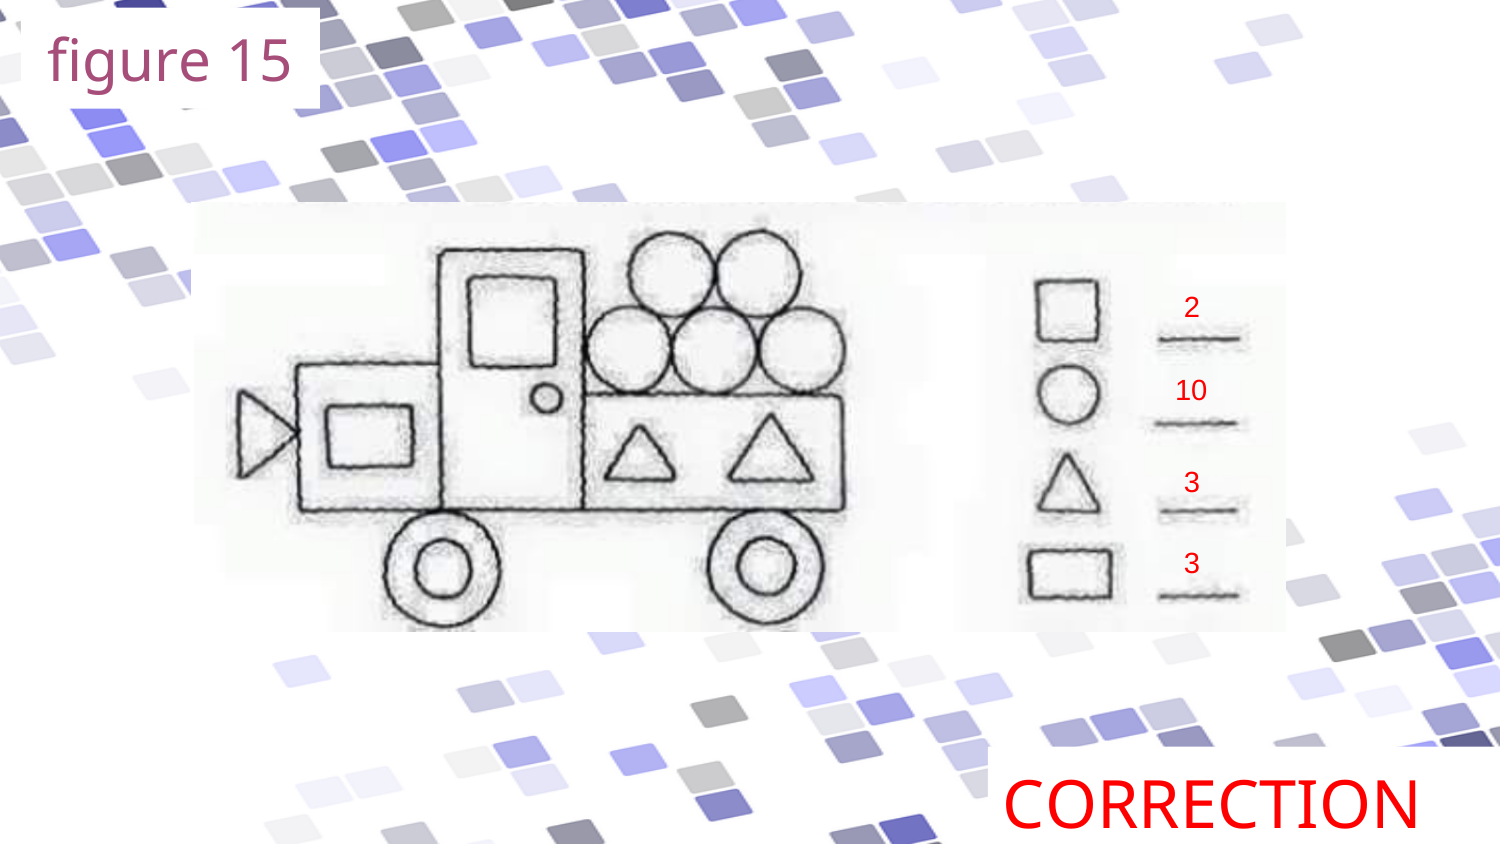

figure 15
2
10
3
3
CORRECTION